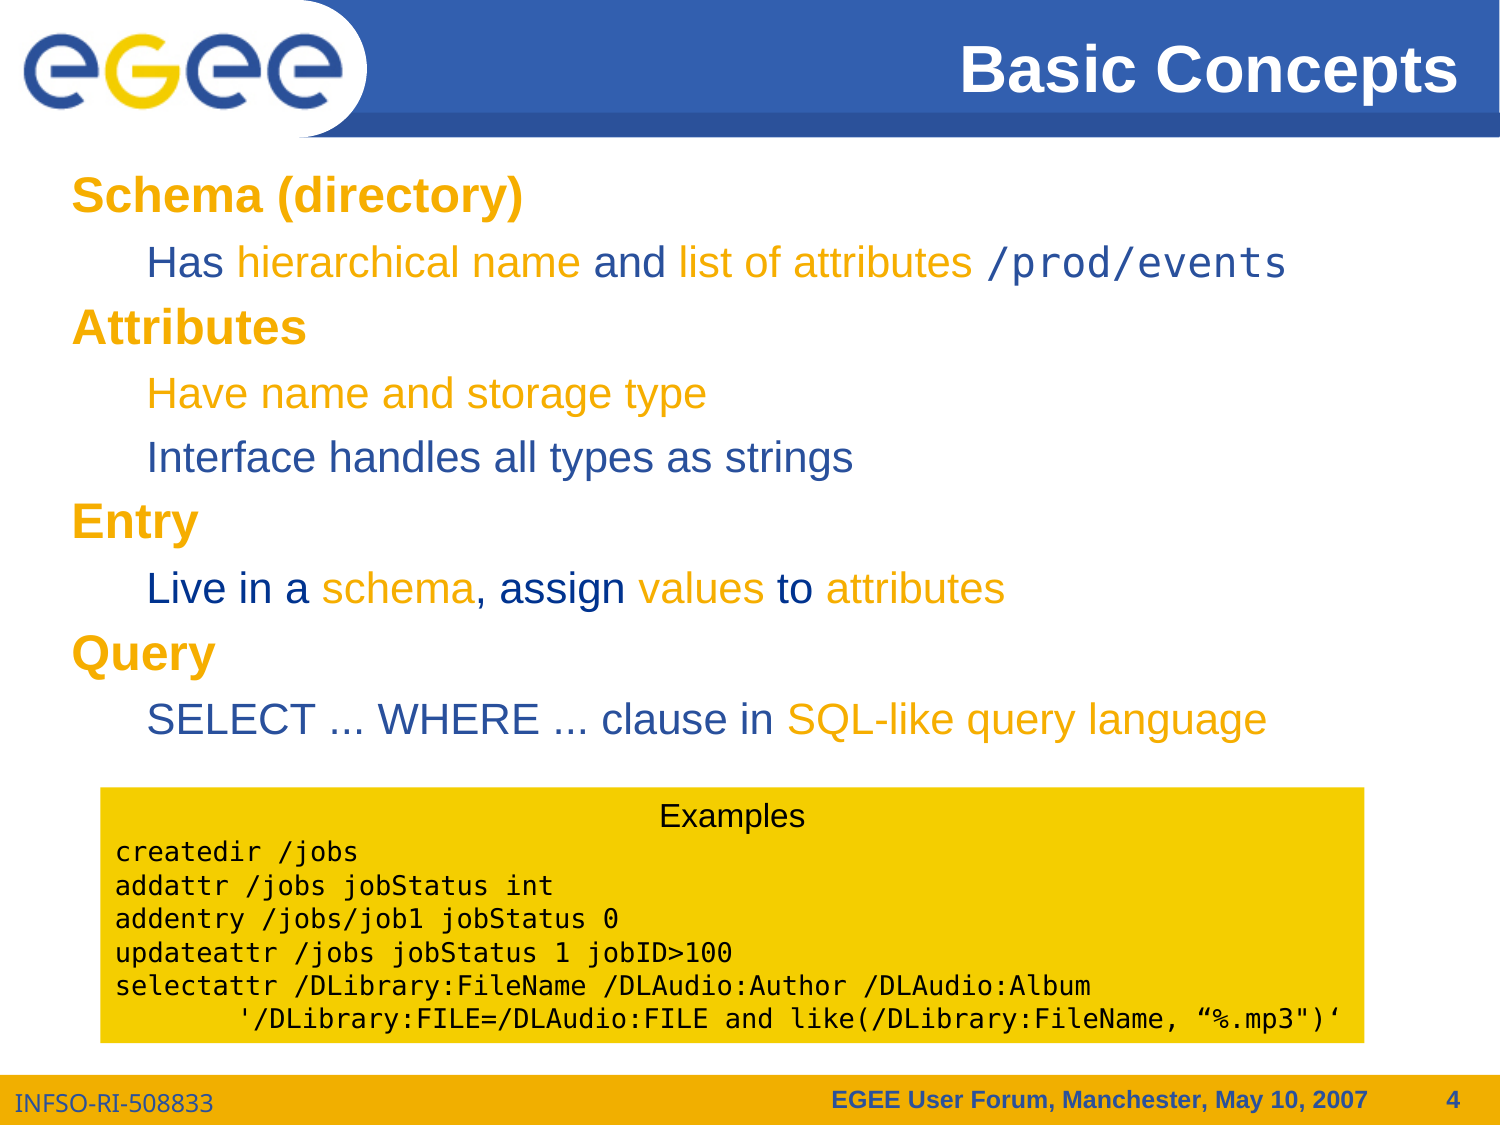

# Basic Concepts
Schema (directory)
Has hierarchical name and list of attributes /prod/events
Attributes
Have name and storage type
Interface handles all types as strings
Entry
Live in a schema, assign values to attributes
Query
SELECT ... WHERE ... clause in SQL-like query language
Examples
createdir /jobs
addattr /jobs jobStatus int
addentry /jobs/job1 jobStatus 0
updateattr /jobs jobStatus 1 jobID>100
selectattr /DLibrary:FileName /DLAudio:Author /DLAudio:Album 	'/DLibrary:FILE=/DLAudio:FILE and like(/DLibrary:FileName, “%.mp3")‘